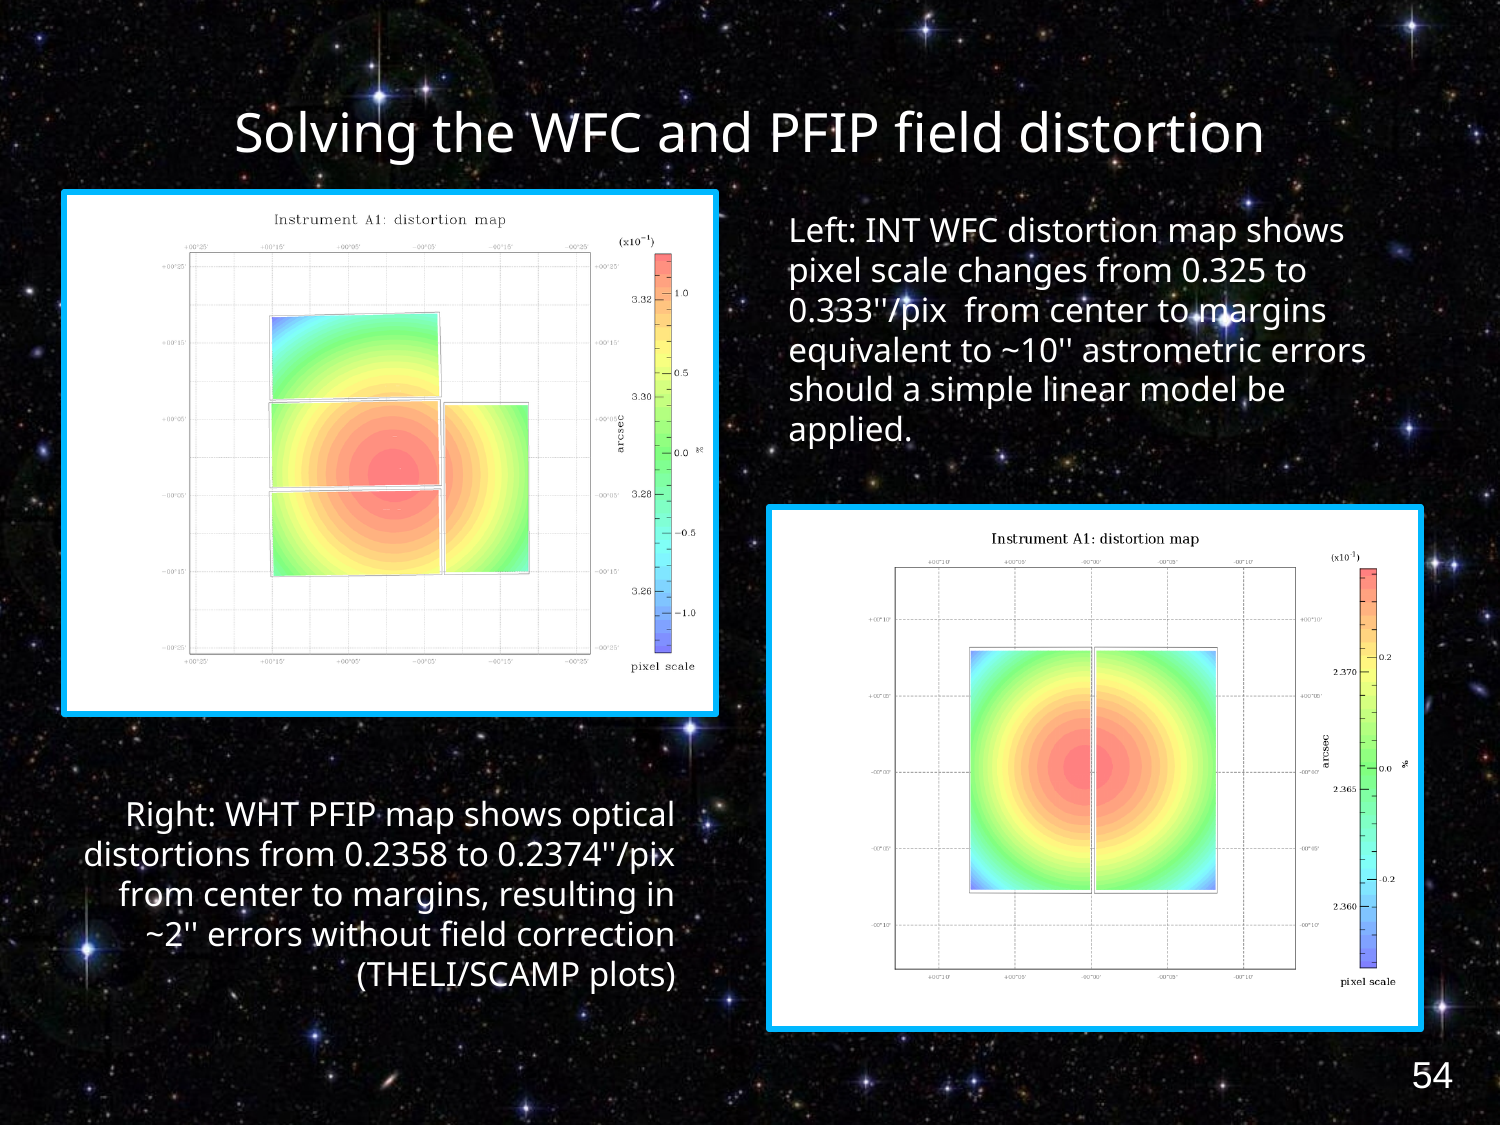

Solving the WFC and PFIP field distortion
Left: INT WFC distortion map shows pixel scale changes from 0.325 to 0.333''/pix from center to margins equivalent to ~10'' astrometric errors should a simple linear model be applied.
Right: WHT PFIP map shows optical distortions from 0.2358 to 0.2374''/pix from center to margins, resulting in ~2'' errors without field correction (THELI/SCAMP plots)
54